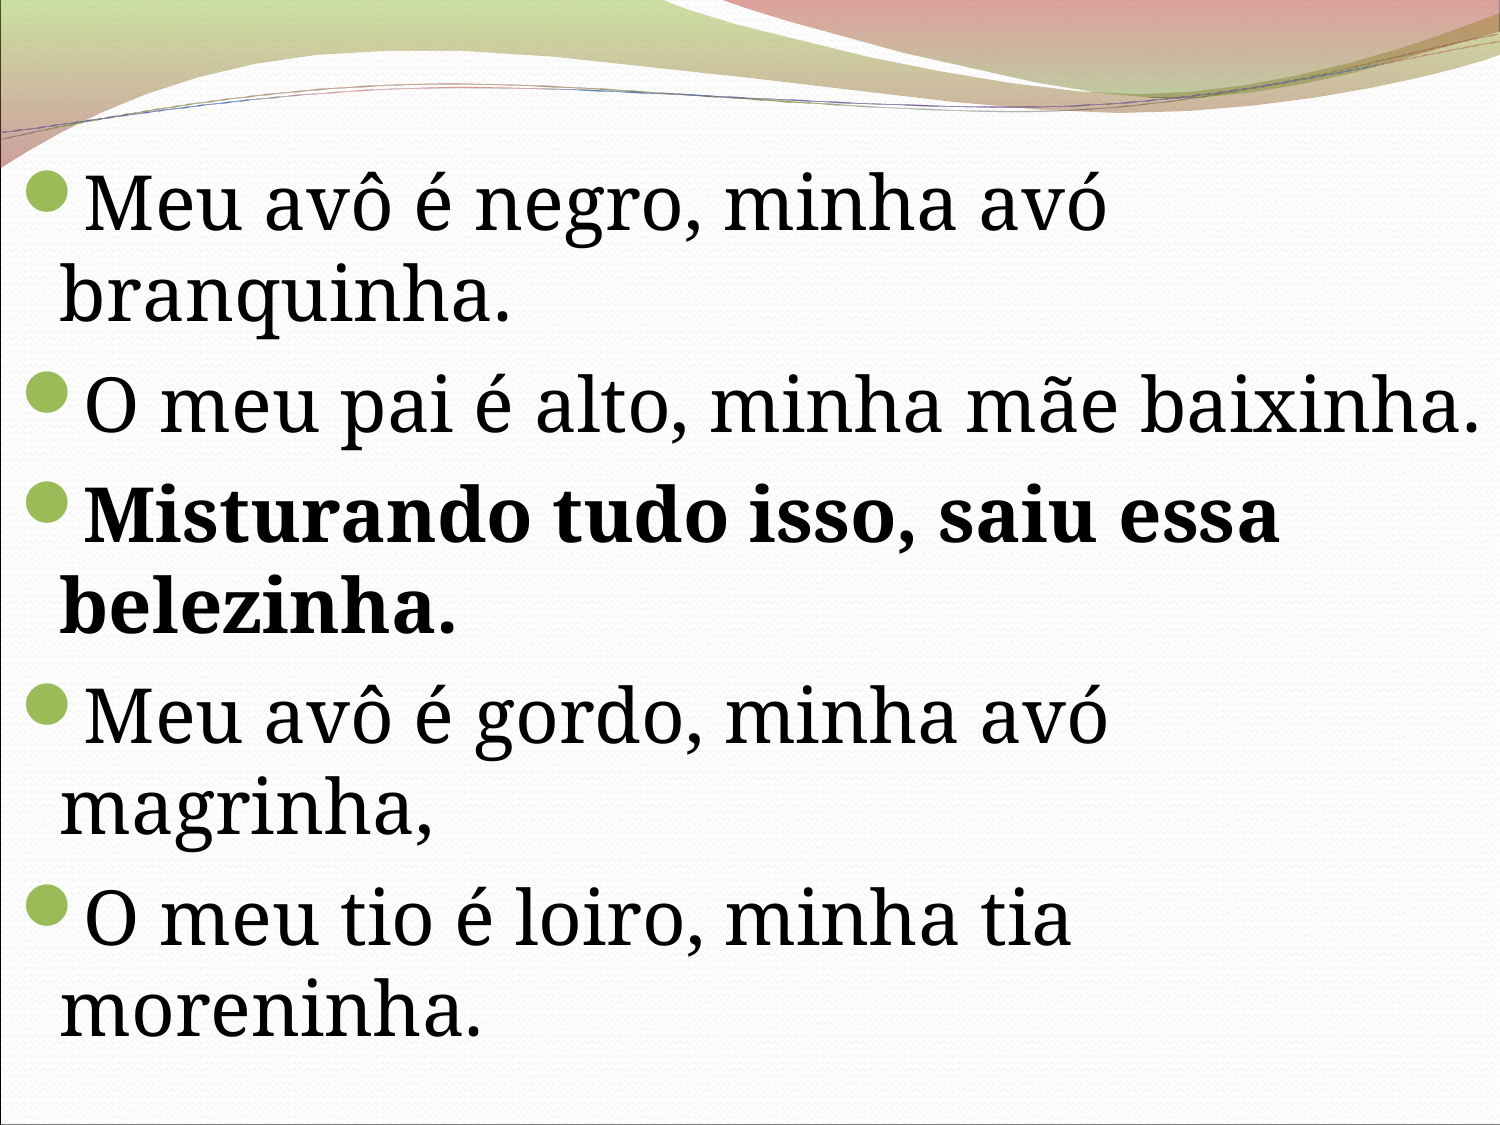

# Meu avô é negro, minha avó branquinha.
O meu pai é alto, minha mãe baixinha.
Misturando tudo isso, saiu essa belezinha.
Meu avô é gordo, minha avó magrinha,
O meu tio é loiro, minha tia moreninha.